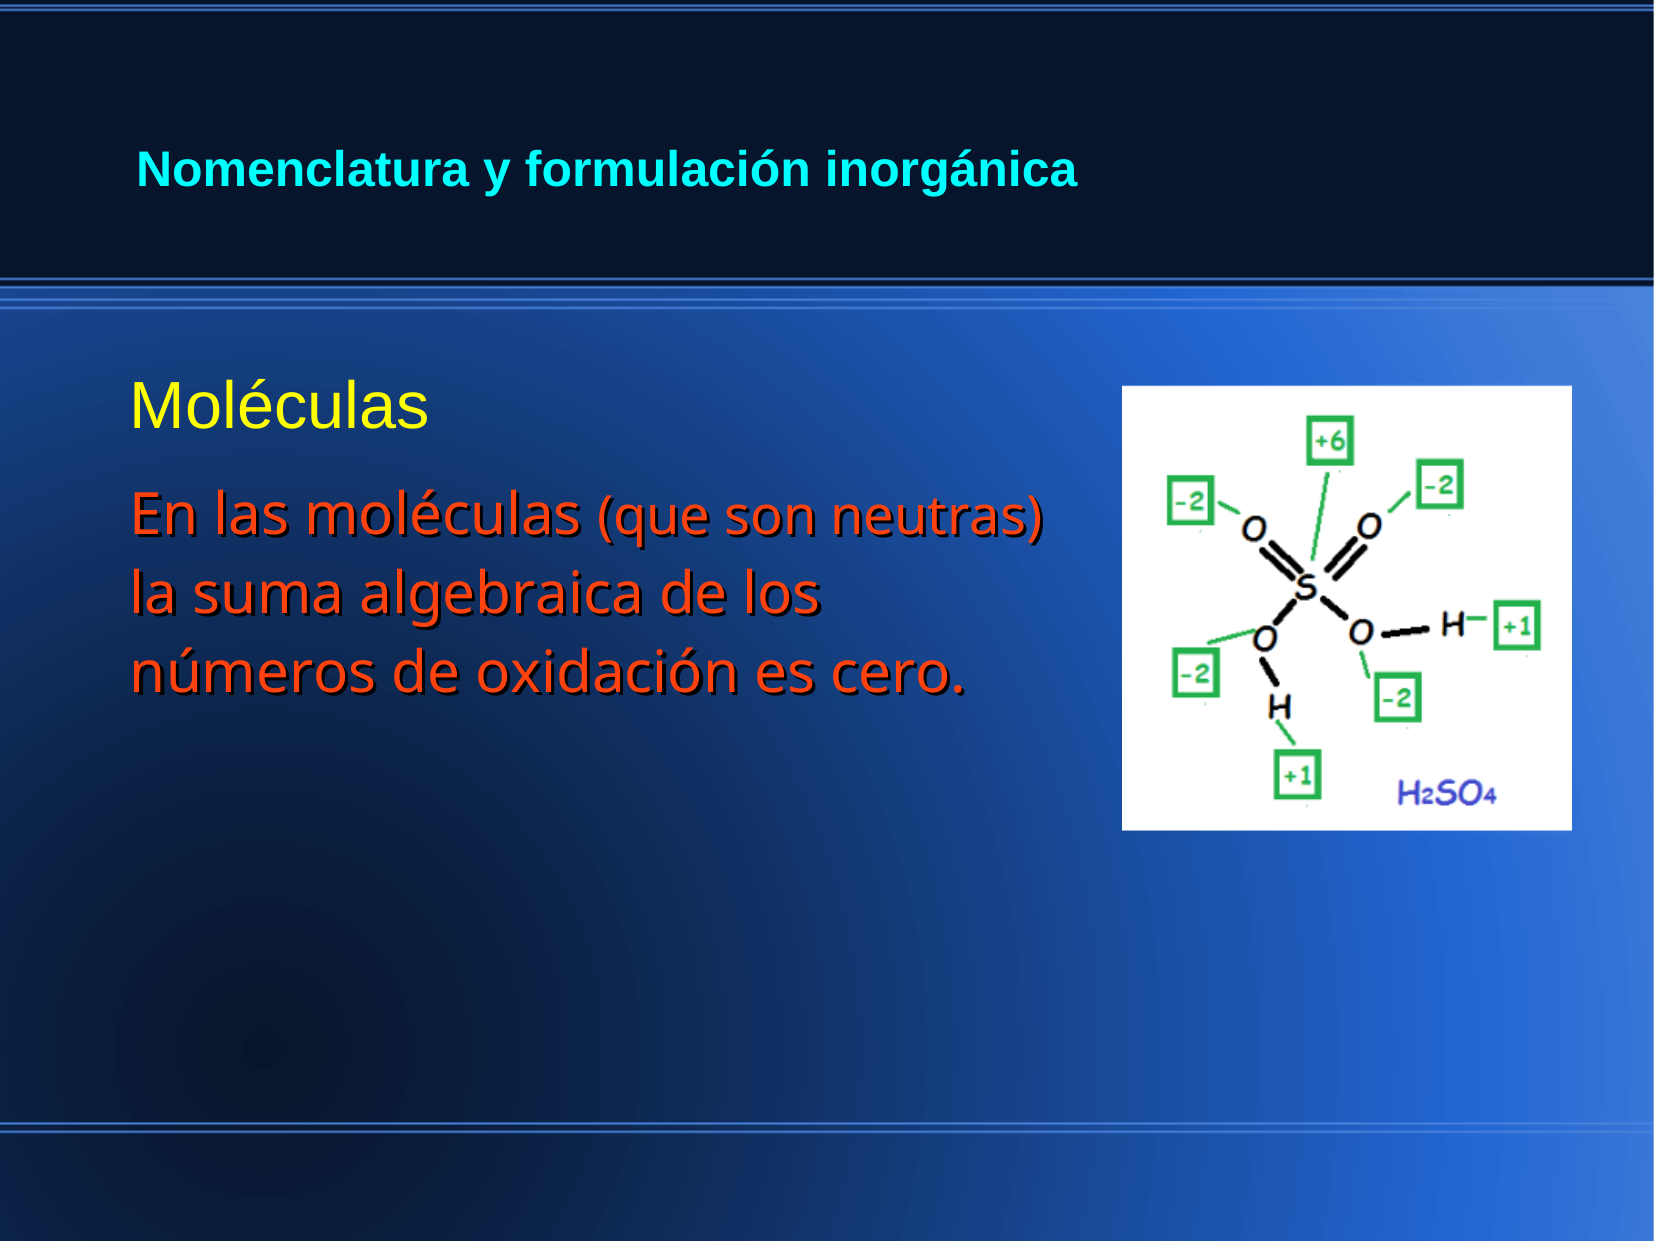

Nomenclatura y formulación inorgánica
# Moléculas
En las moléculas (que son neutras) la suma algebraica de los números de oxidación es cero.